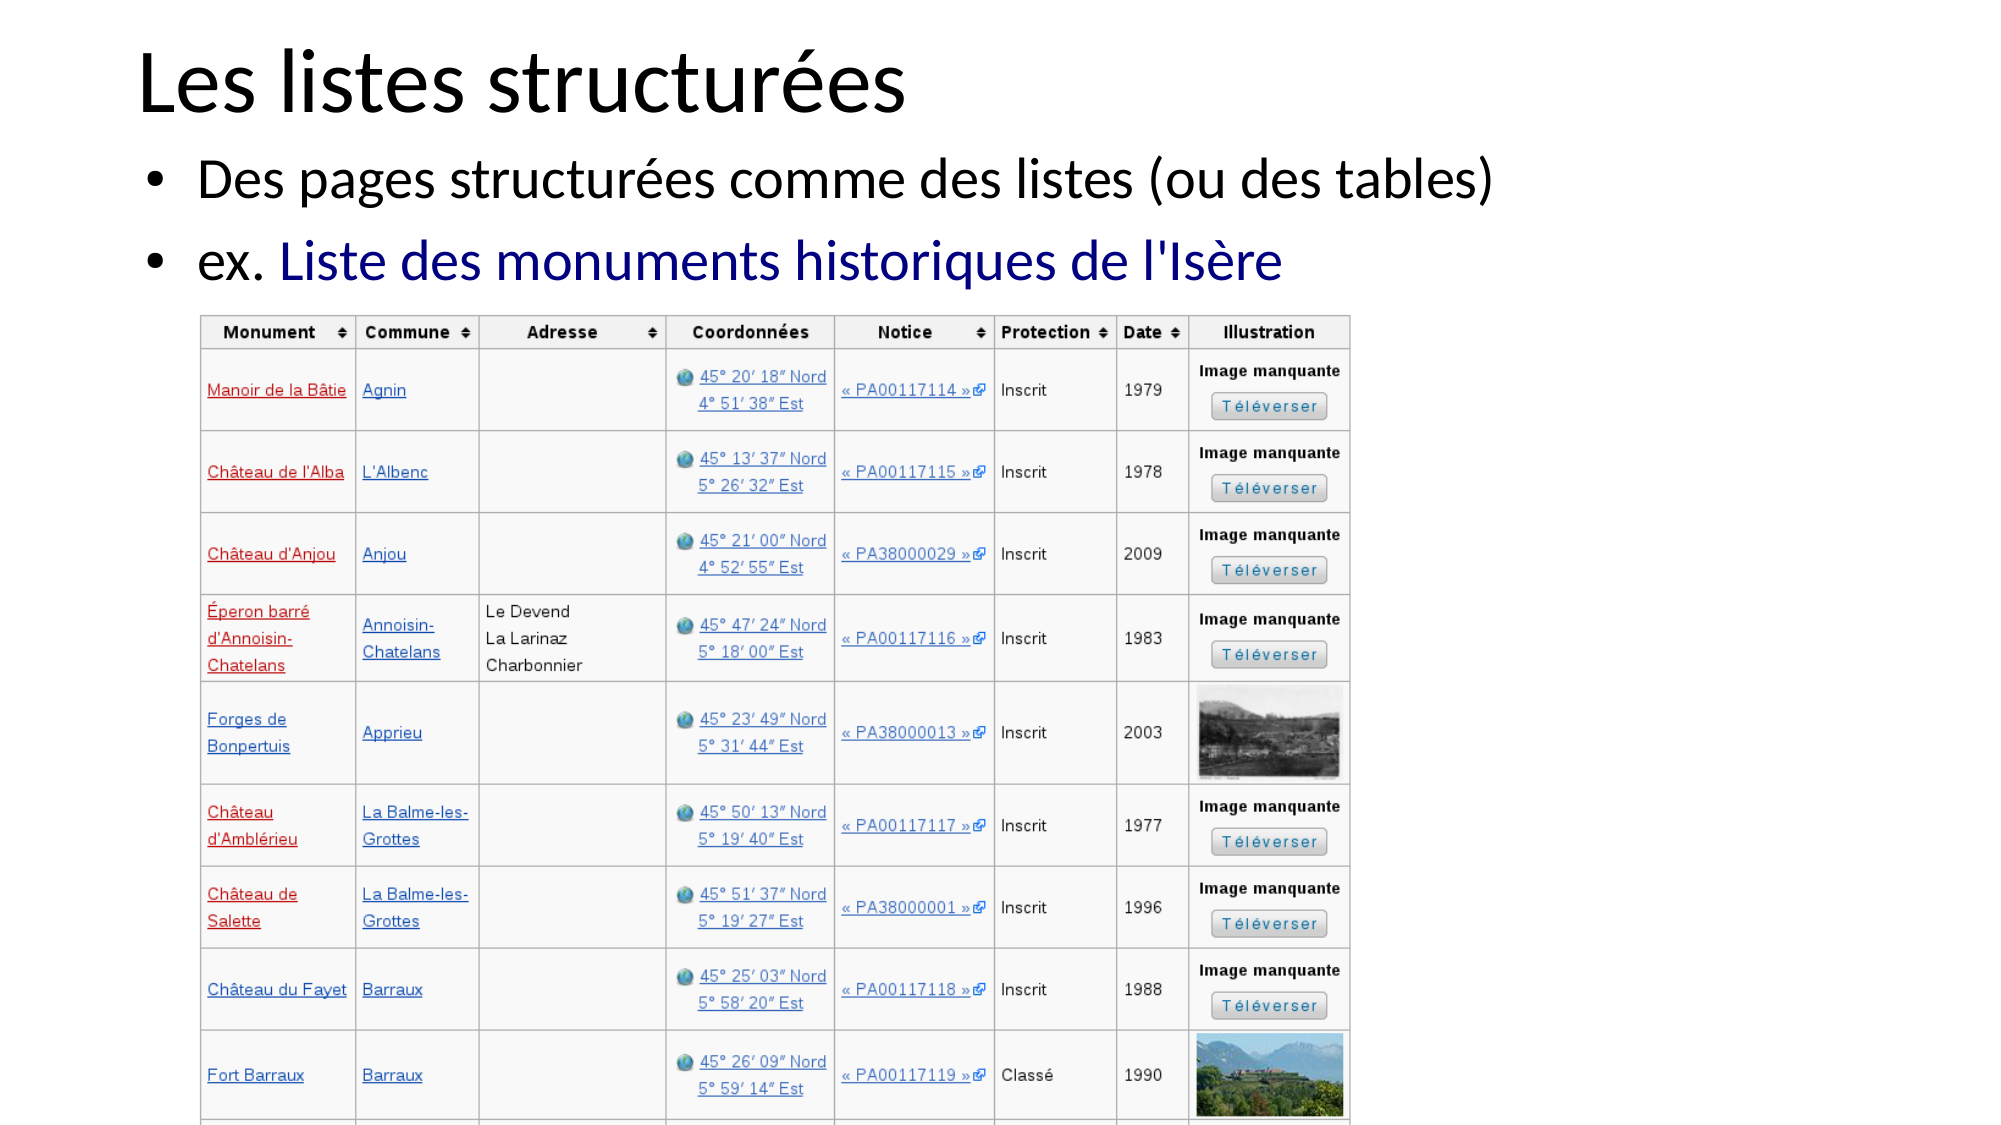

# Les listes structurées
Des pages structurées comme des listes (ou des tables)
ex. Liste des monuments historiques de l'Isère